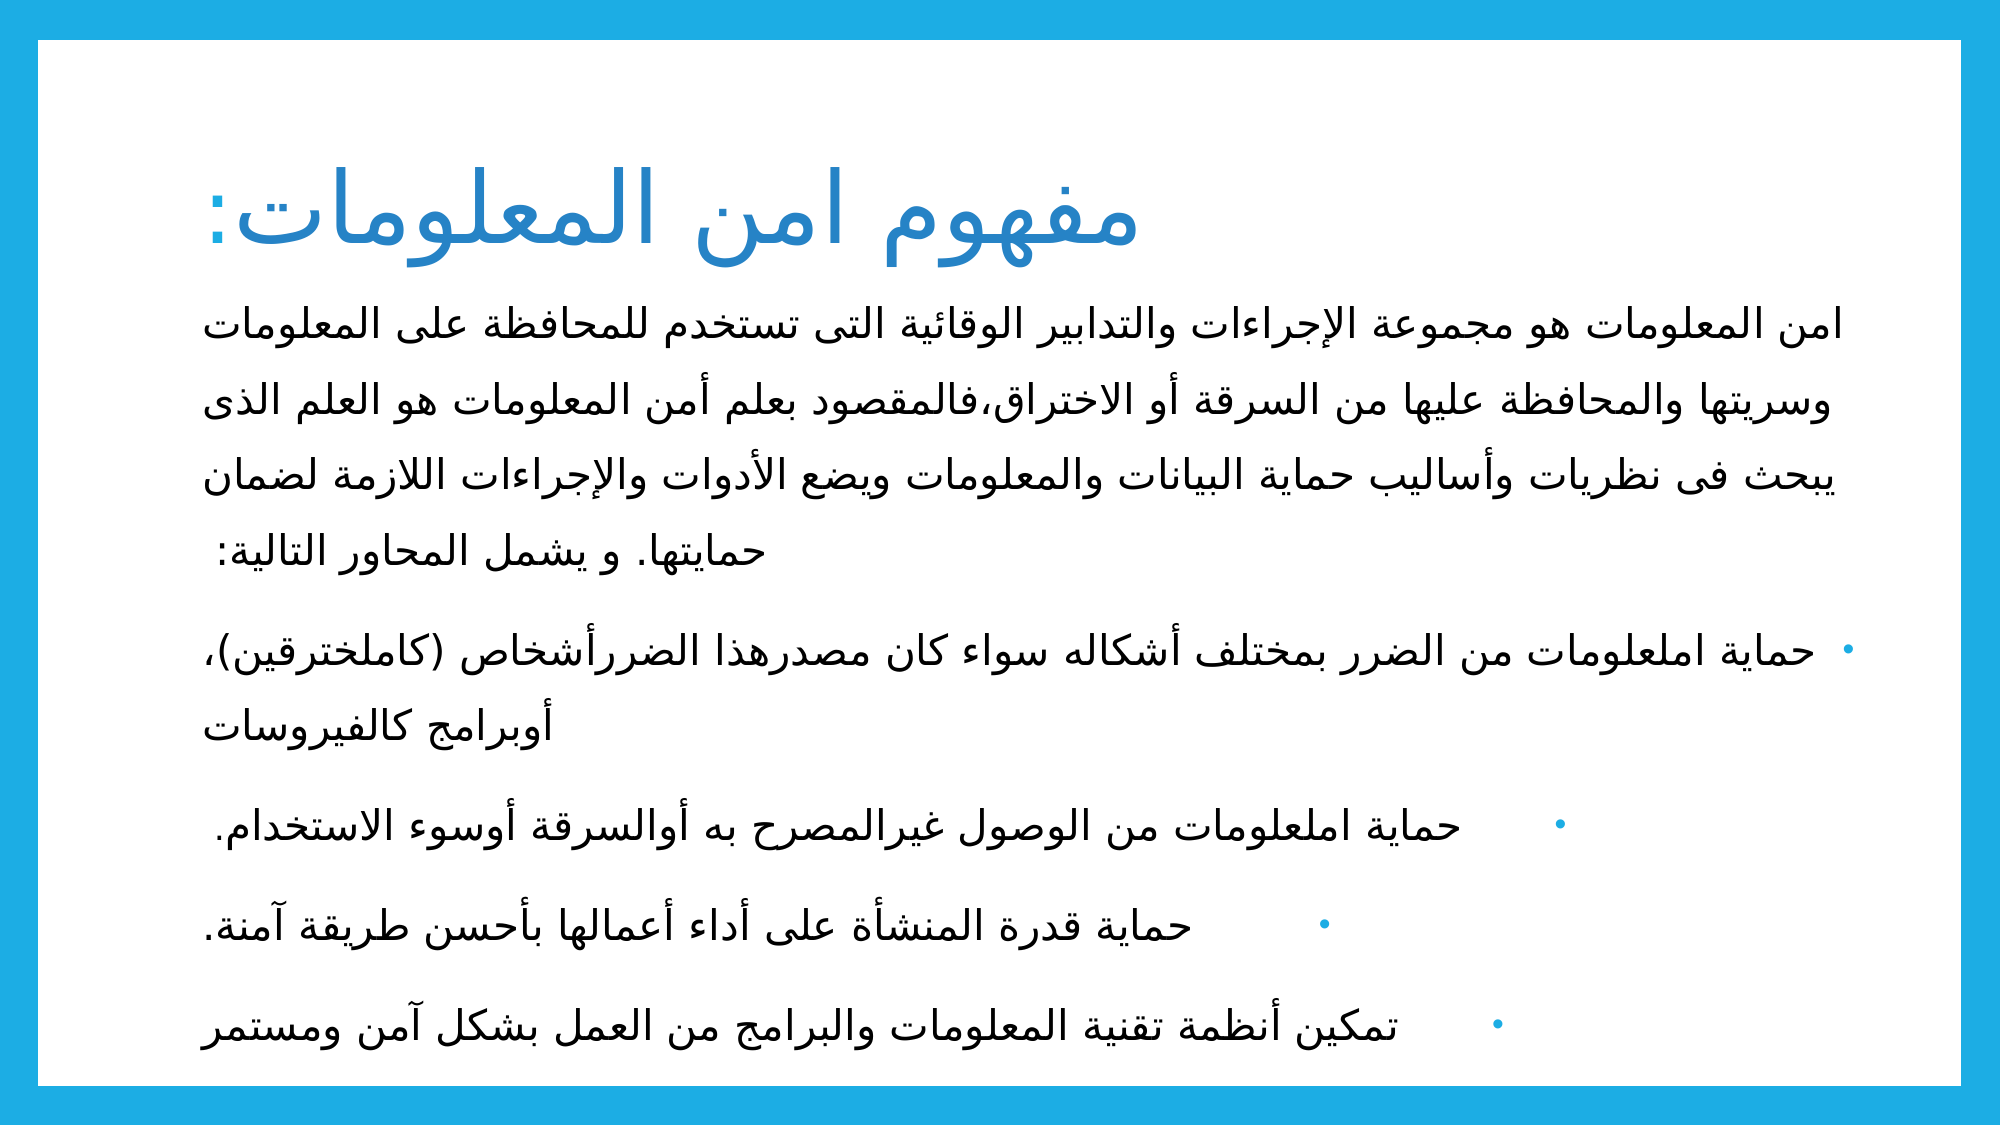

# مفهوم امن المعلومات:
امن المعلومات هو مجموعة الإجراءات والتدابير الوقائية التى تستخدم للمحافظة على المعلومات وسريتها والمحافظة عليها من السرقة أو الاختراق،فالمقصود بعلم أمن المعلومات هو العلم الذى يبحث فى نظريات وأساليب حماية البيانات والمعلومات ويضع الأدوات والإجراءات اللازمة لضمان حمايتها. و يشمل المحاور التالية:
حماية املعلومات من الضرر بمختلف أشكاله سواء كان مصدرهذا الضررأشخاص (كاملخترقين)، أوبرامج كالفيروسات
 حماية املعلومات من الوصول غيرالمصرح به أوالسرقة أوسوء الاستخدام.
حماية قدرة المنشأة على أداء أعمالها بأحسن طريقة آمنة.
تمكين أنظمة تقنية المعلومات والبرامج من العمل بشكل آمن ومستمر